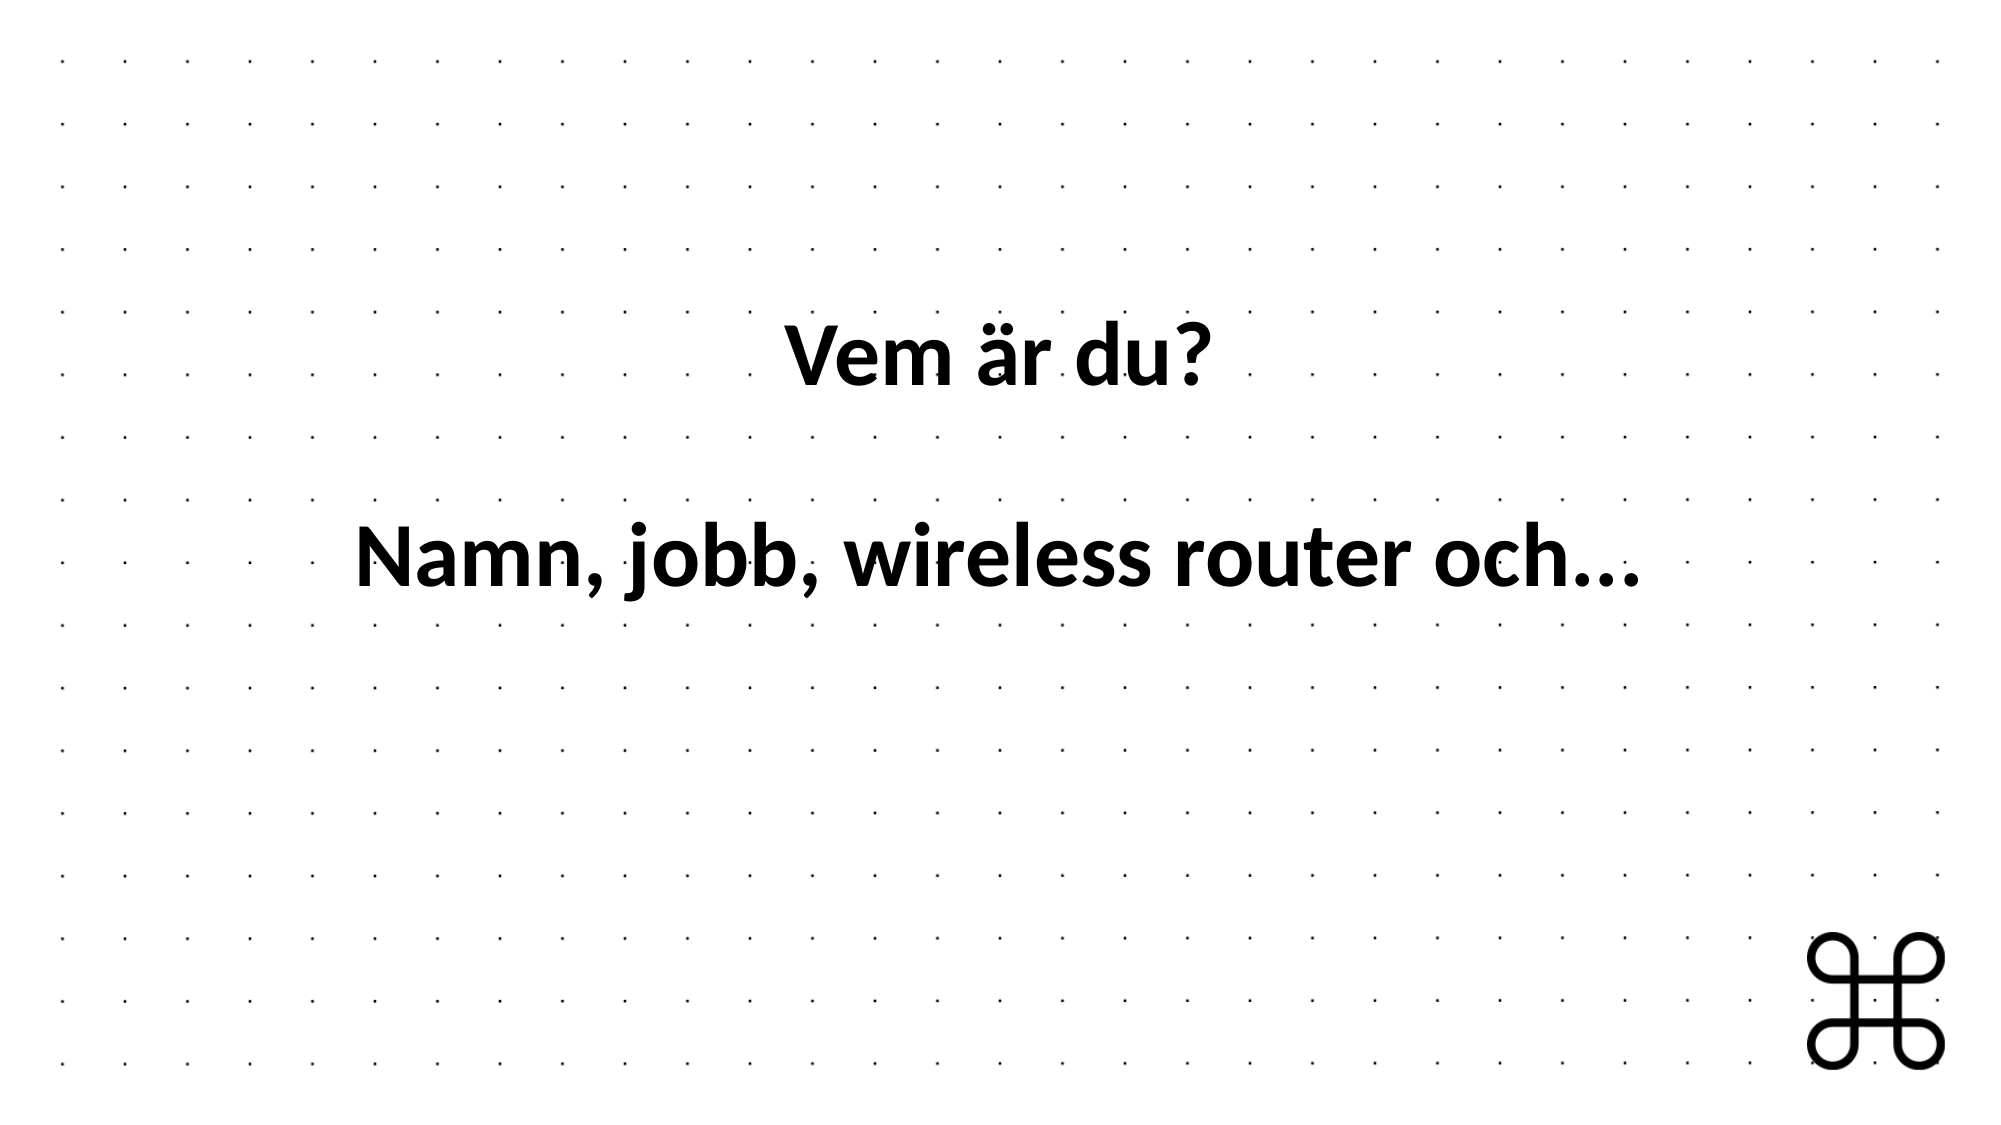

Vem är du?
Namn, jobb, wireless router och...